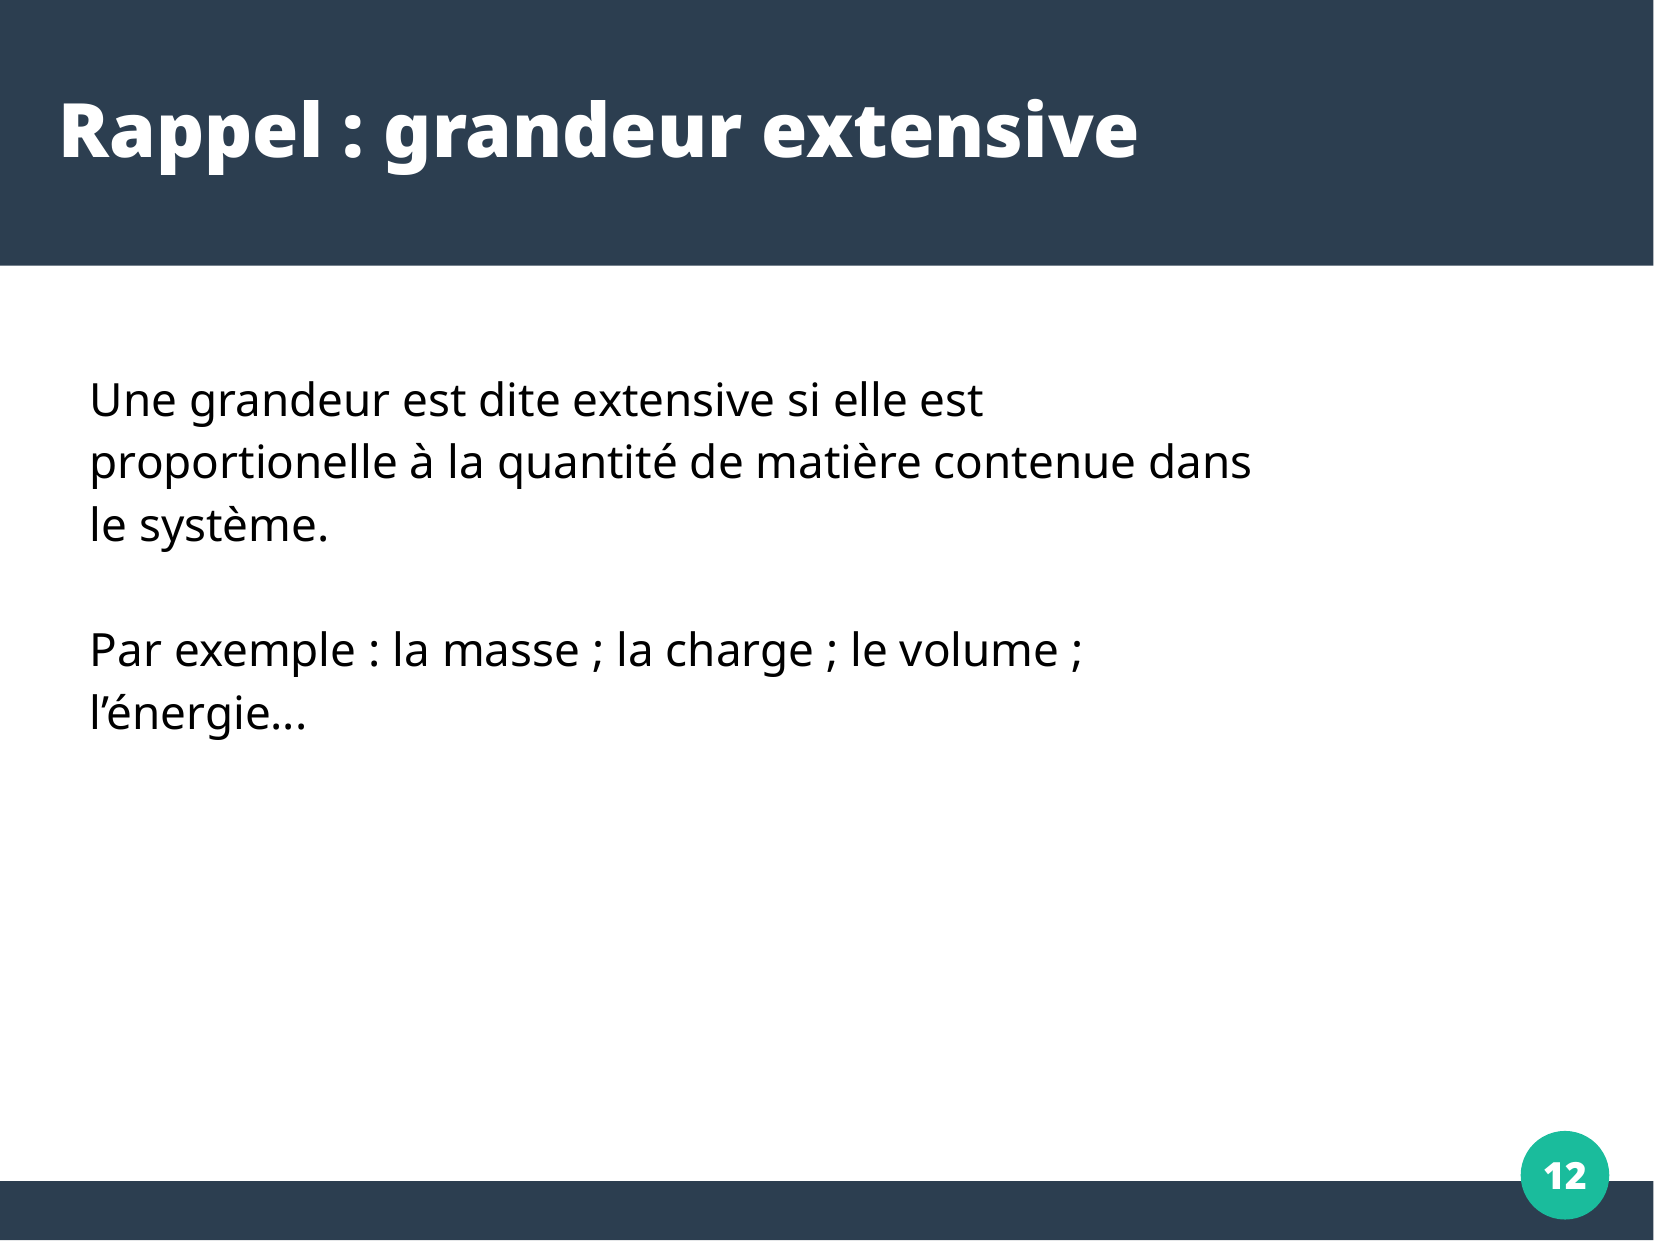

# Rappel : grandeur extensive
Une grandeur est dite extensive si elle est proportionelle à la quantité de matière contenue dans le système.
Par exemple : la masse ; la charge ; le volume ; l’énergie...
12